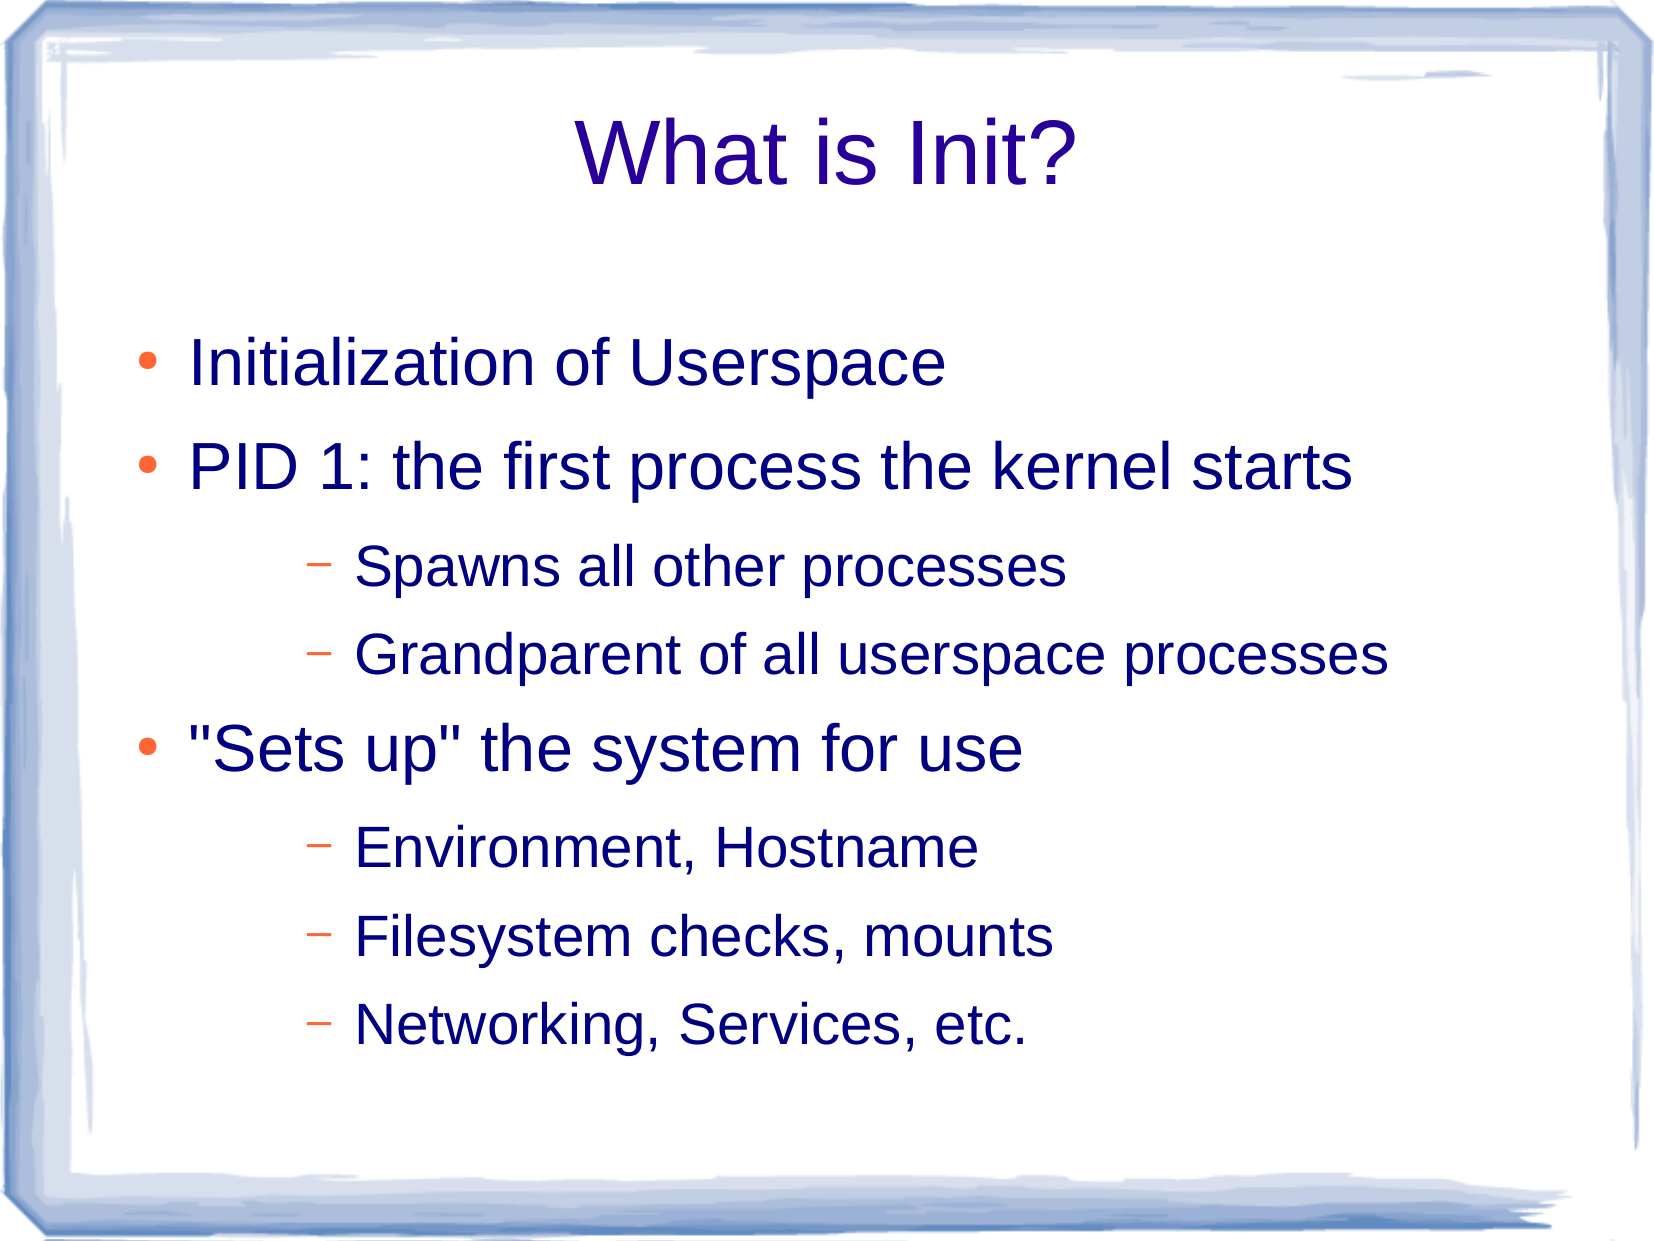

# What is Init?
Initialization of Userspace
PID 1: the first process the kernel starts
Spawns all other processes
Grandparent of all userspace processes
"Sets up" the system for use
Environment, Hostname
Filesystem checks, mounts
Networking, Services, etc.